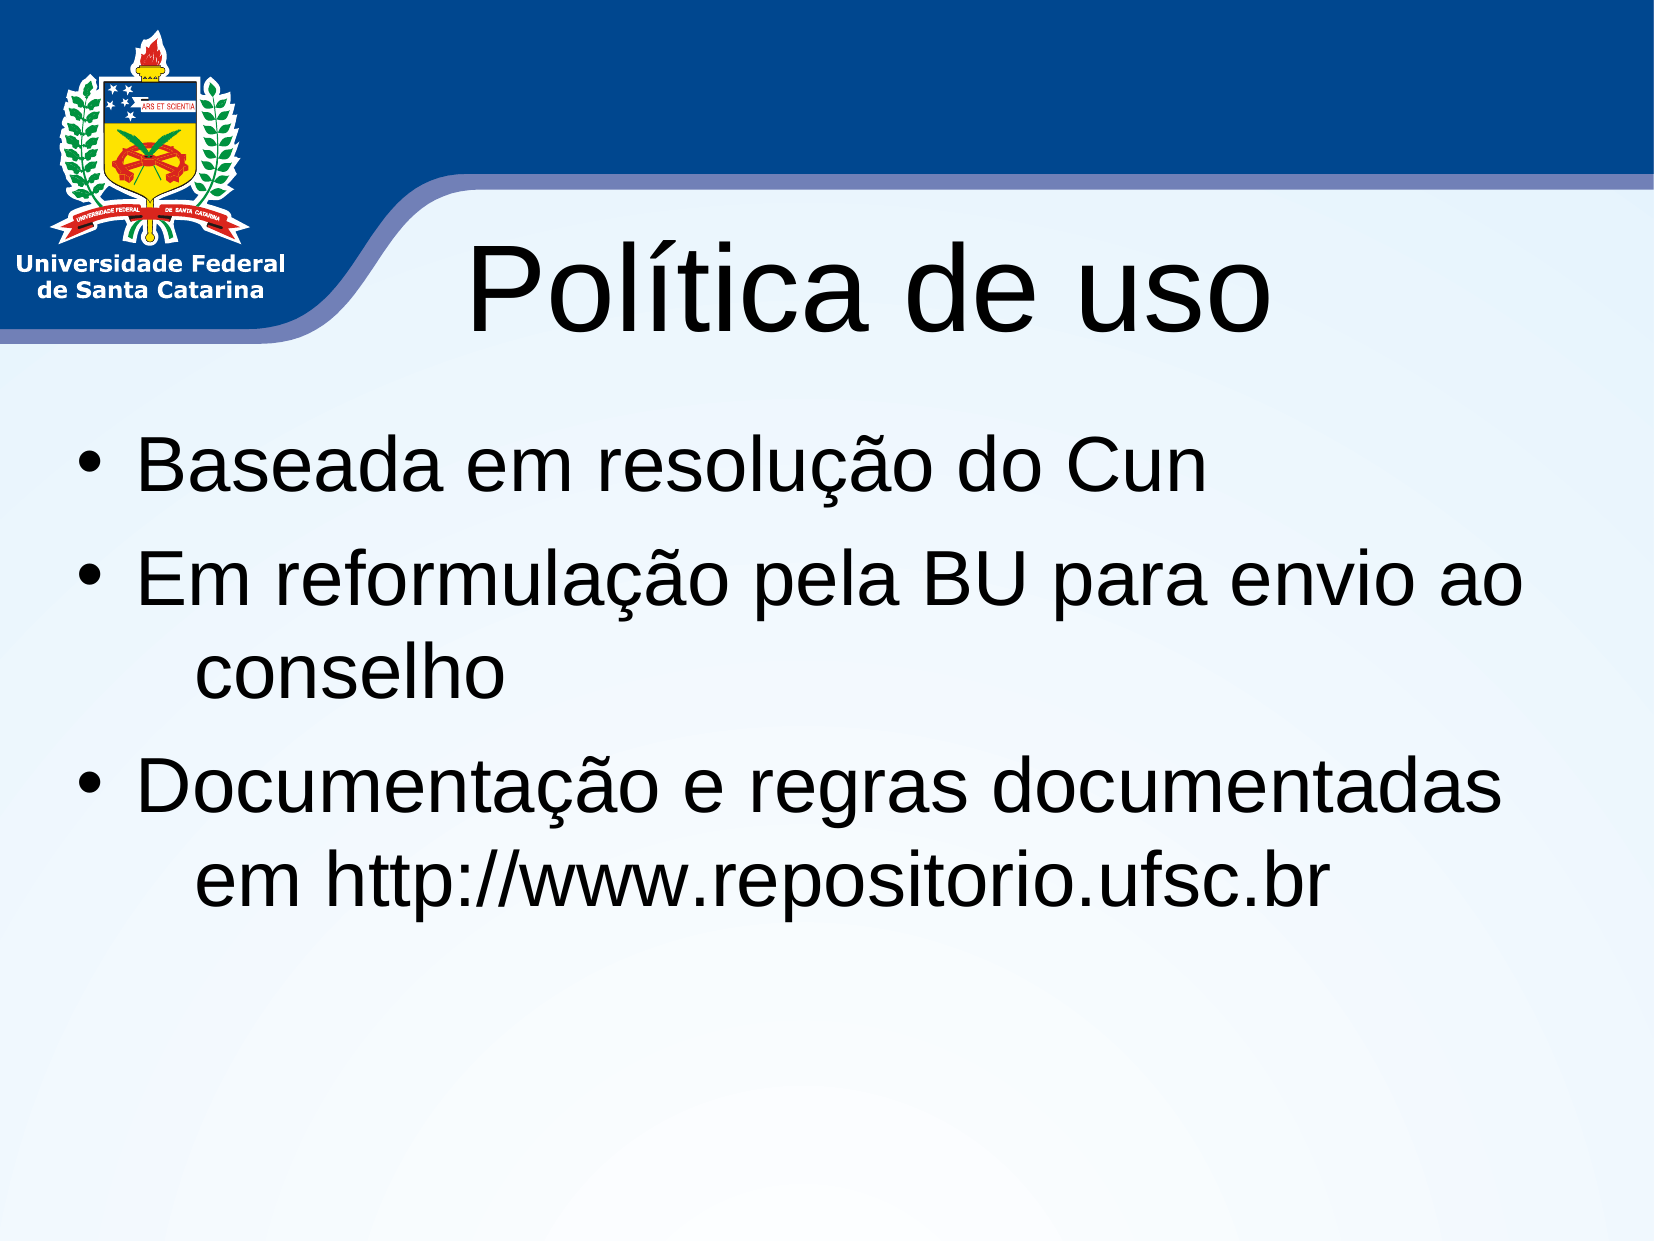

# Política de uso
Baseada em resolução do Cun
Em reformulação pela BU para envio ao conselho
Documentação e regras documentadas em http://www.repositorio.ufsc.br